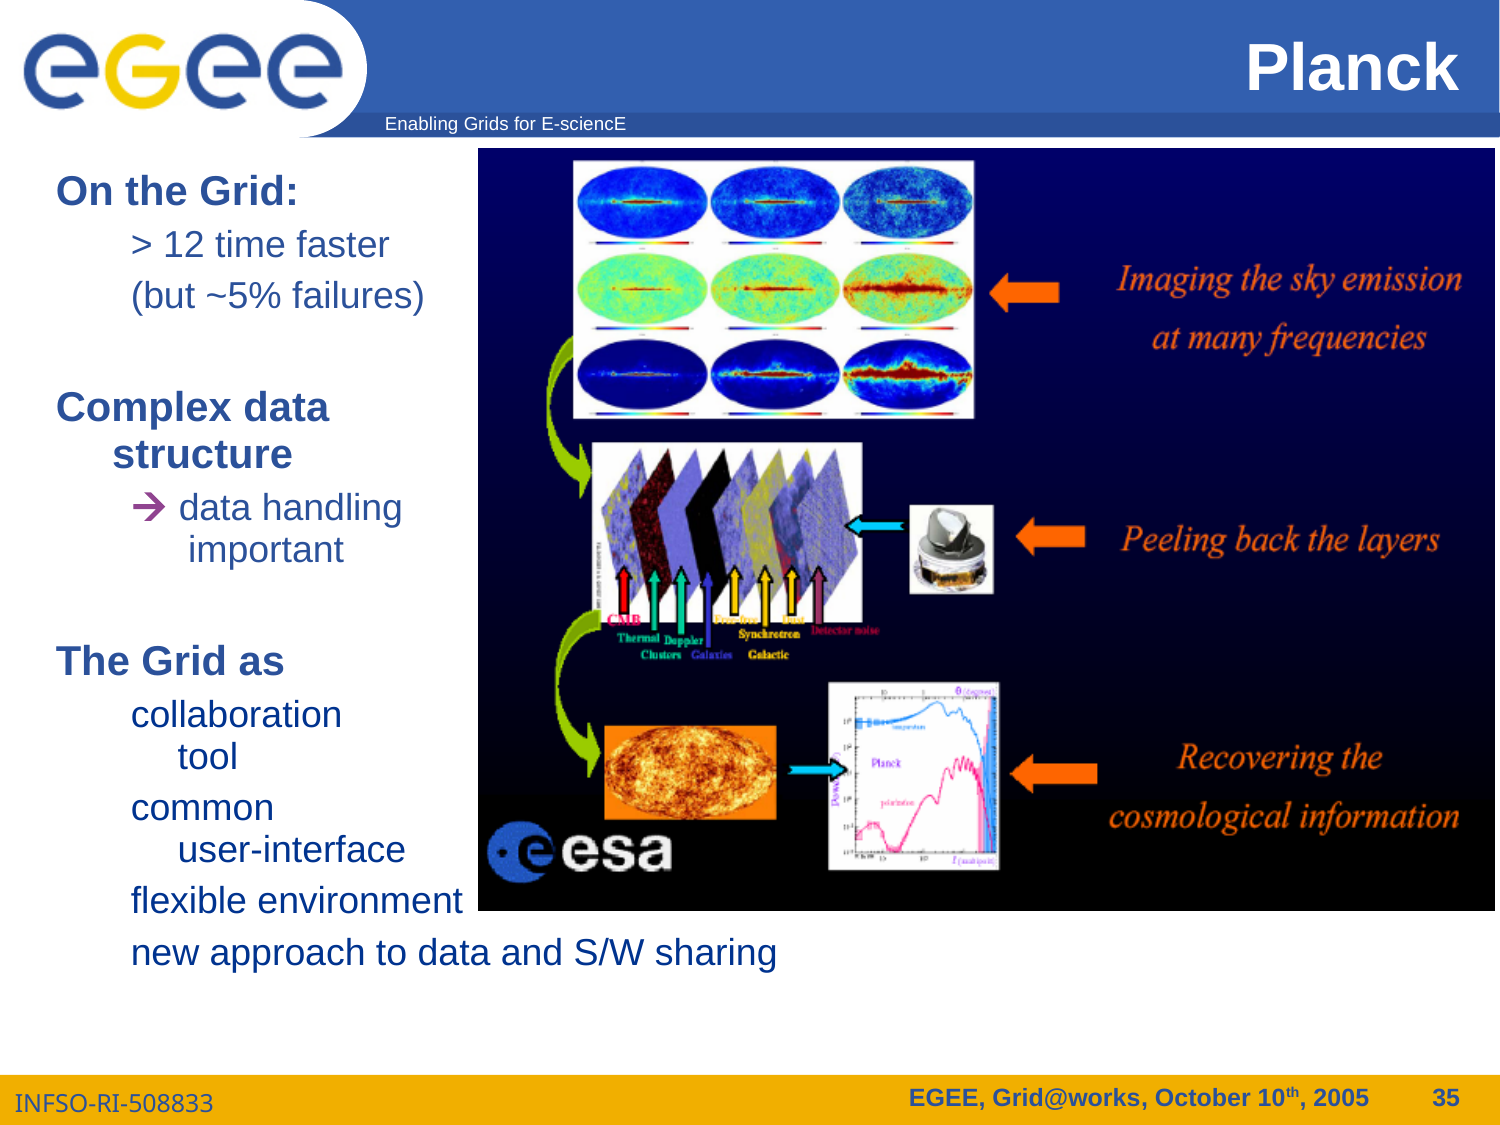

# Planck
On the Grid:
> 12 time faster
(but ~5% failures)
Complex data
structure
 data handling
 important
The Grid as
collaboration
tool
common
user-interface
flexible environment
new approach to data and S/W sharing
EGEE tutorial, Seoul
35